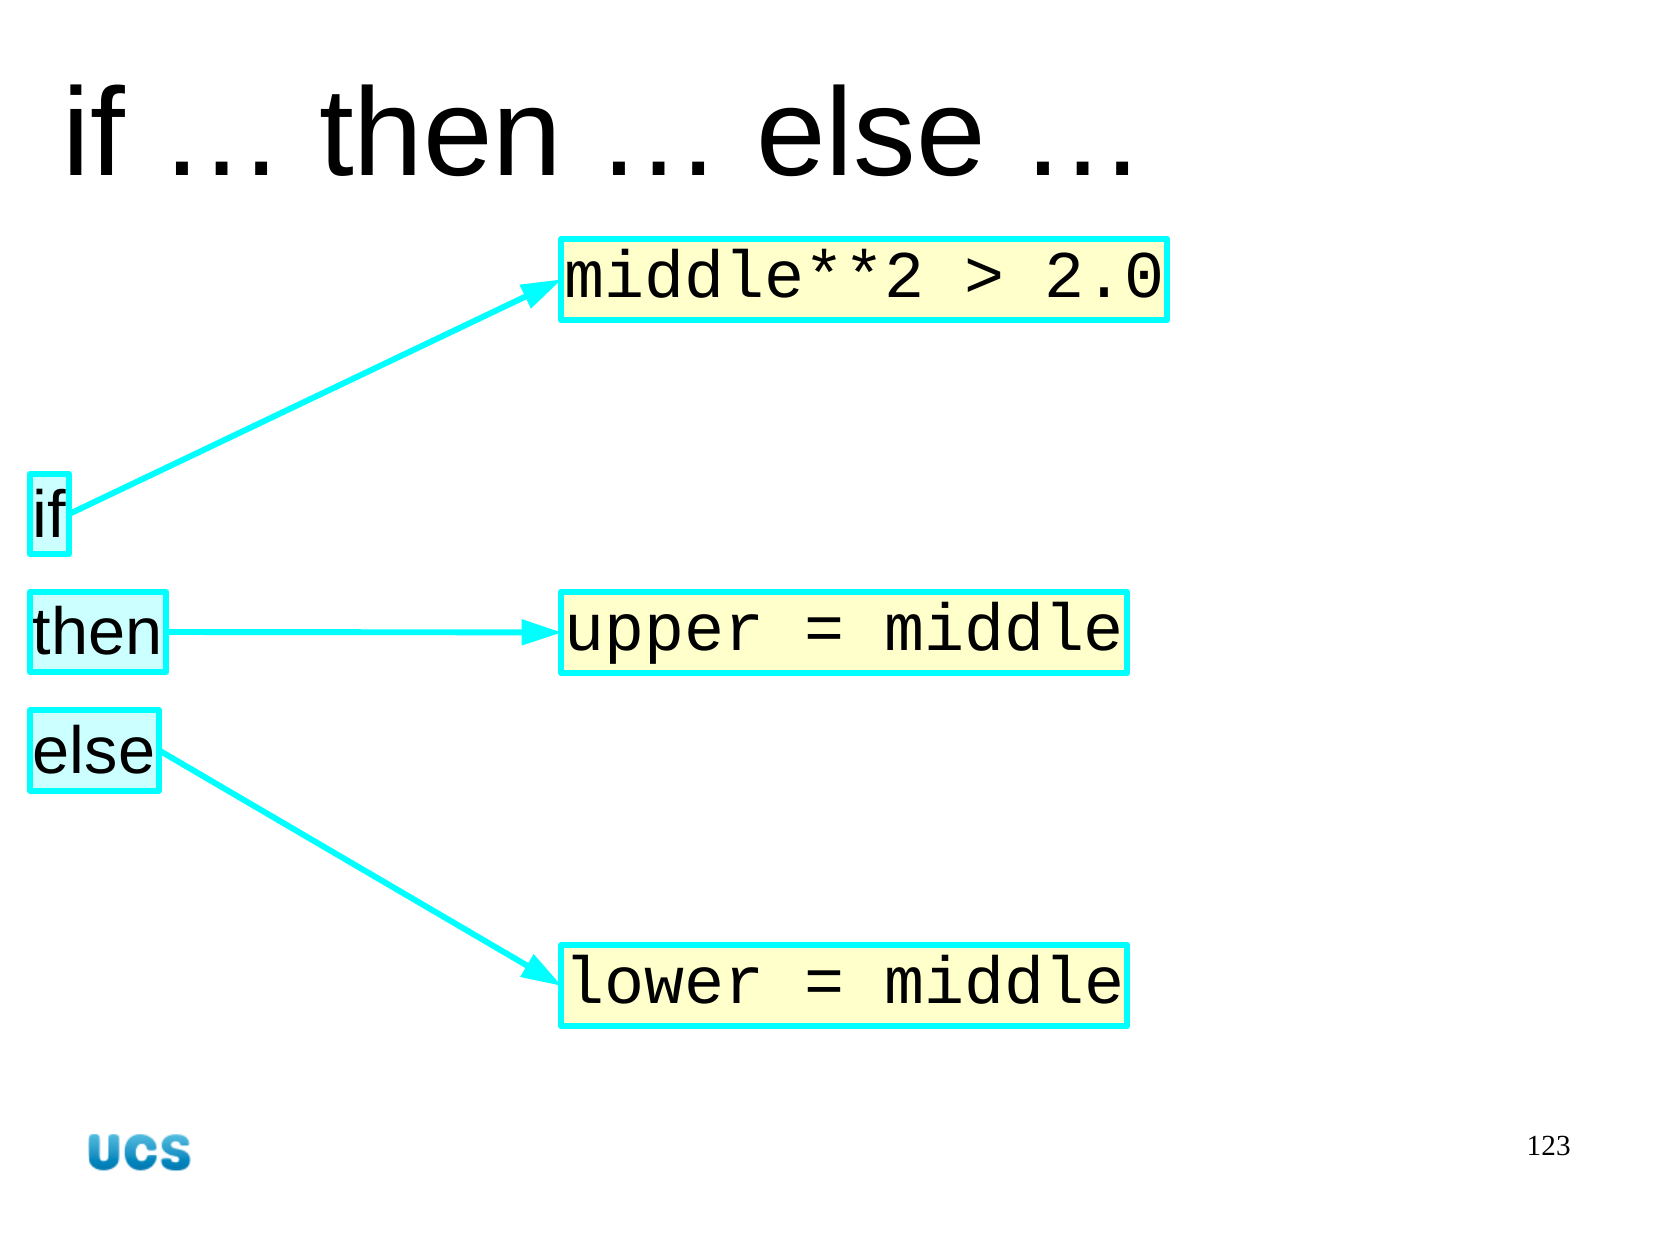

if … then … else …
middle**2 > 2.0
if
then
upper = middle
else
lower = middle
123